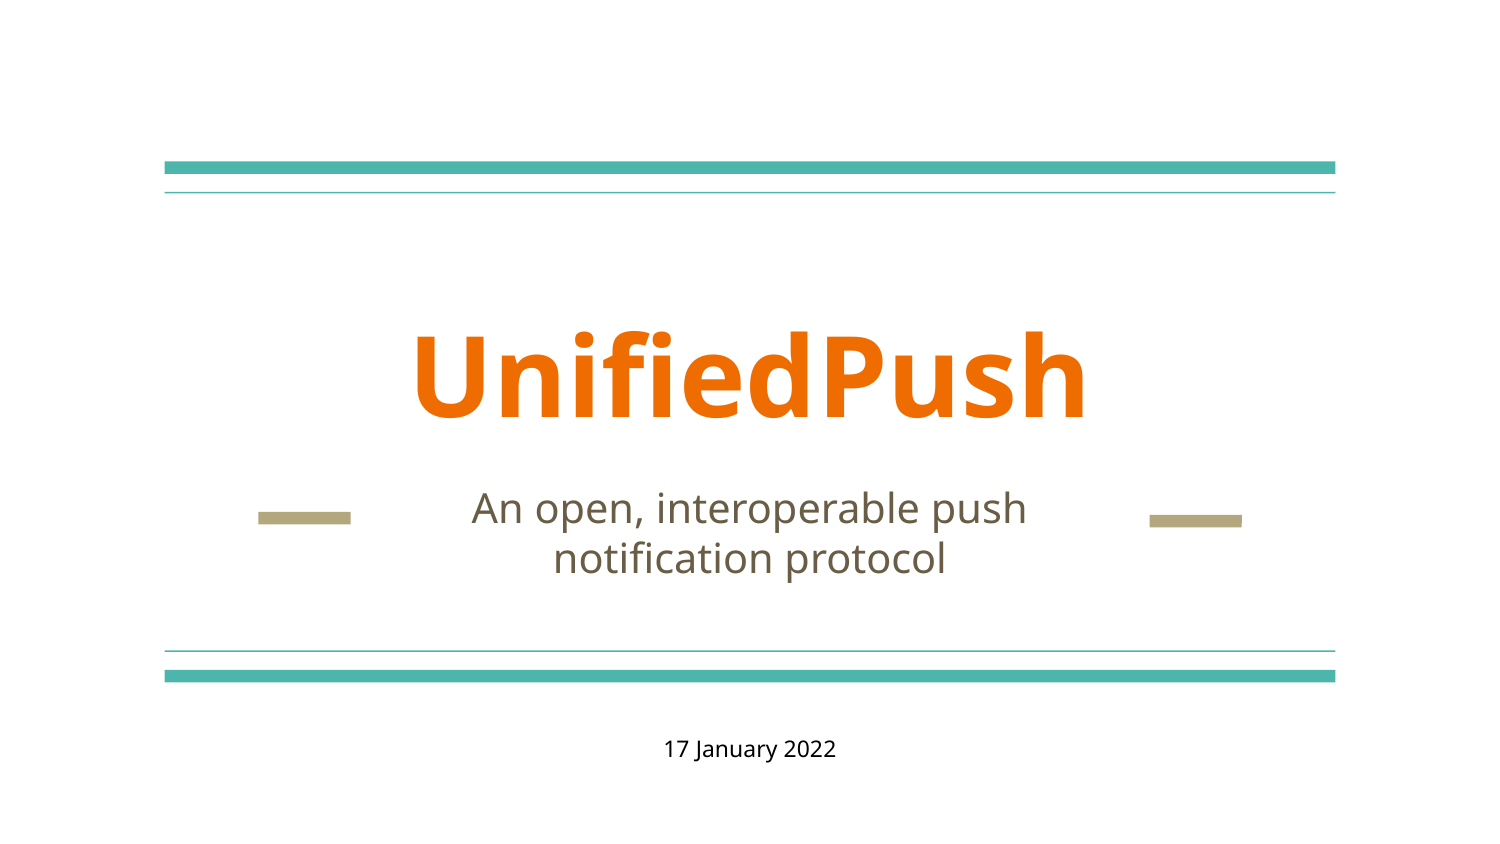

# UnifiedPush
An open, interoperable push notification protocol
17 January 2022